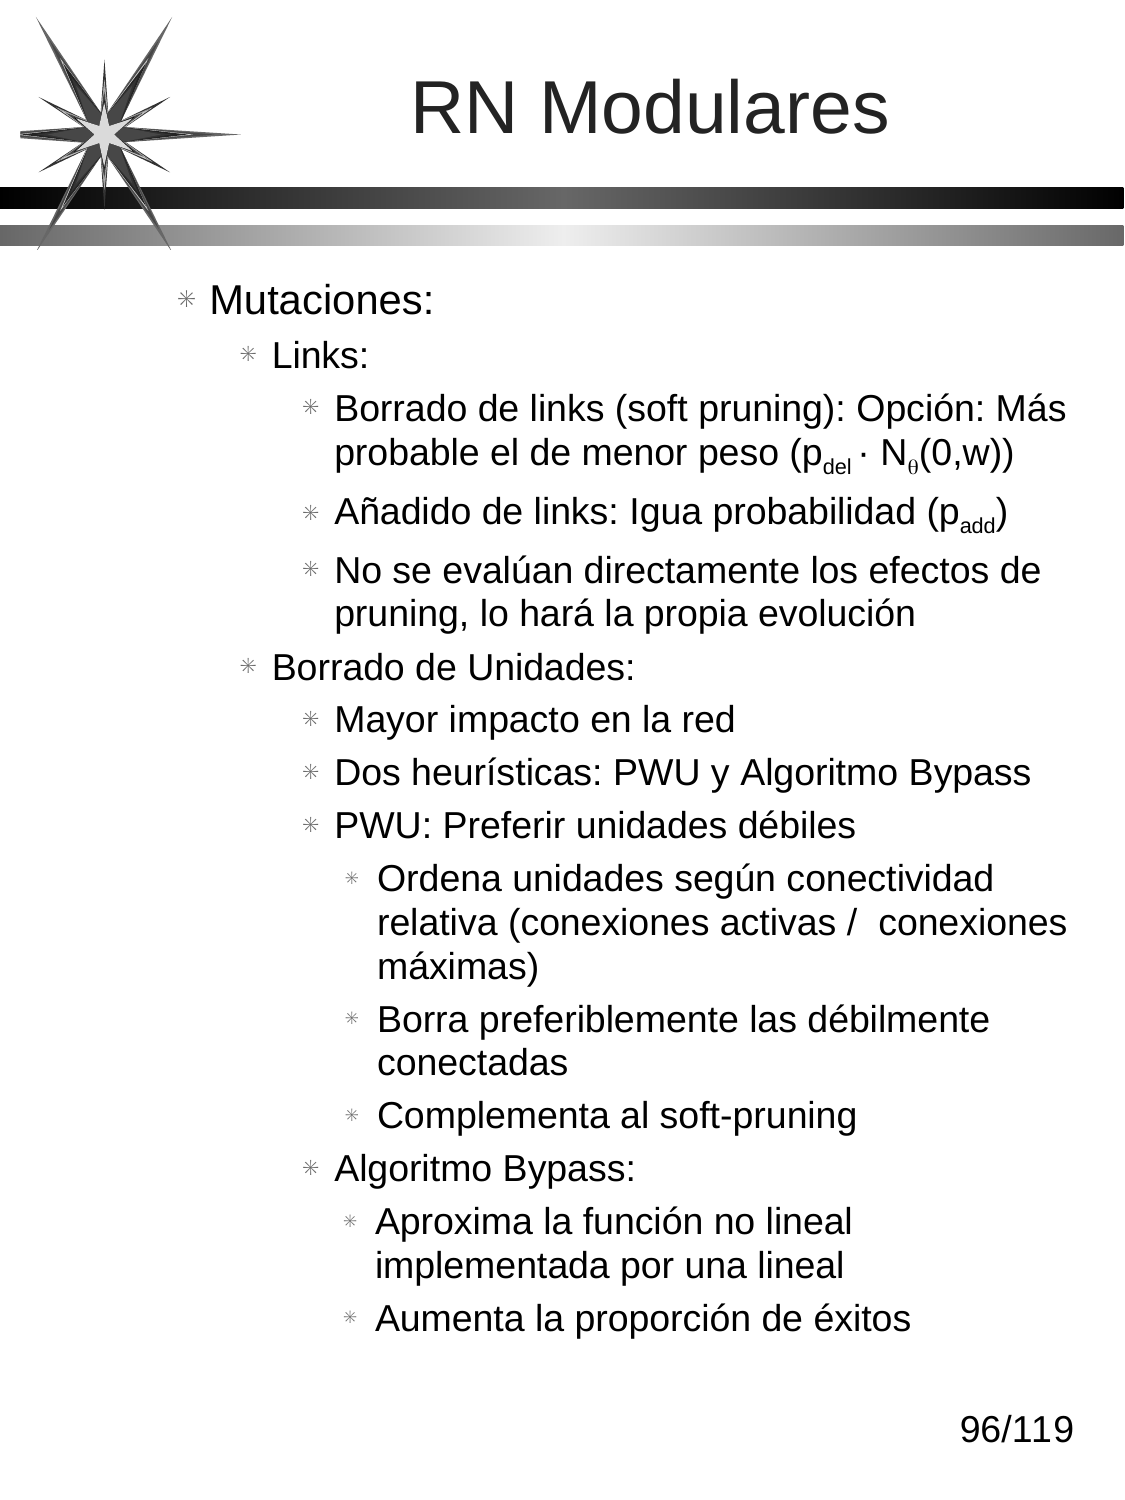

# RN Modulares
Mutaciones:
Links:
Borrado de links (soft pruning): Opción: Más probable el de menor peso (pdel · N(0,w))
Añadido de links: Igua probabilidad (padd)
No se evalúan directamente los efectos de pruning, lo hará la propia evolución
Borrado de Unidades:
Mayor impacto en la red
Dos heurísticas: PWU y Algoritmo Bypass
PWU: Preferir unidades débiles
Ordena unidades según conectividad relativa (conexiones activas / conexiones máximas)
Borra preferiblemente las débilmente conectadas
Complementa al soft-pruning
Algoritmo Bypass:
Aproxima la función no lineal implementada por una lineal
Aumenta la proporción de éxitos